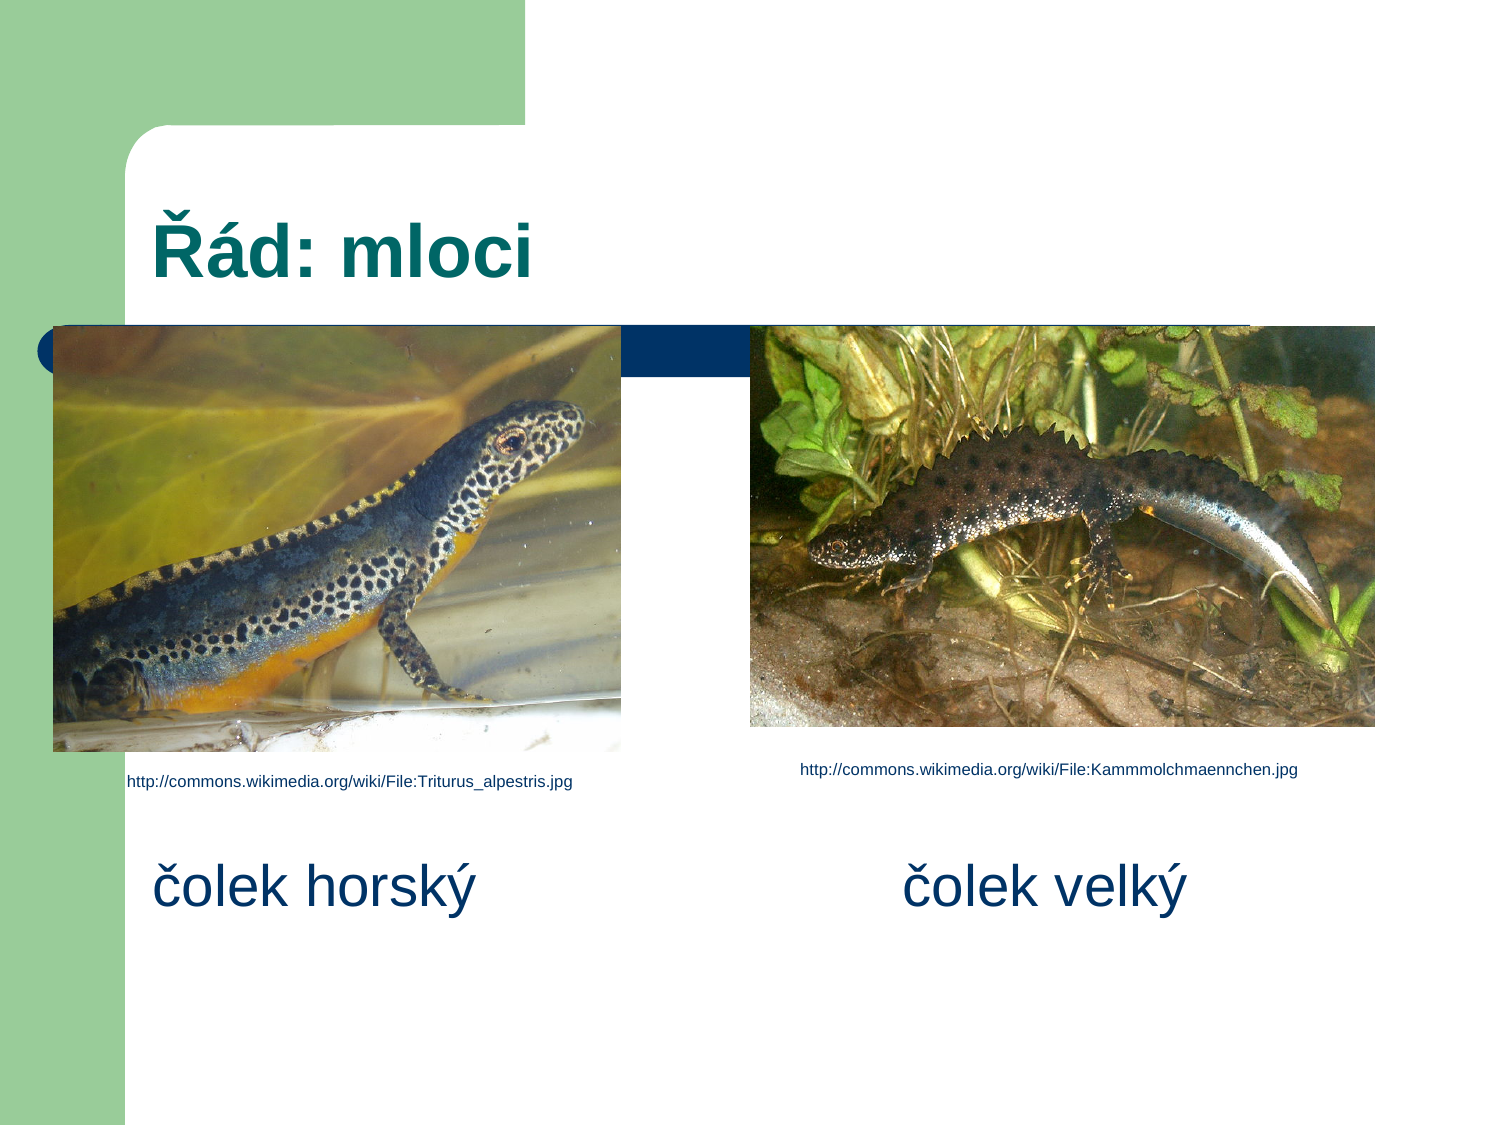

# Řád: mloci
http://commons.wikimedia.org/wiki/File:Kammmolchmaennchen.jpg
http://commons.wikimedia.org/wiki/File:Triturus_alpestris.jpg
čolek horský			čolek velký